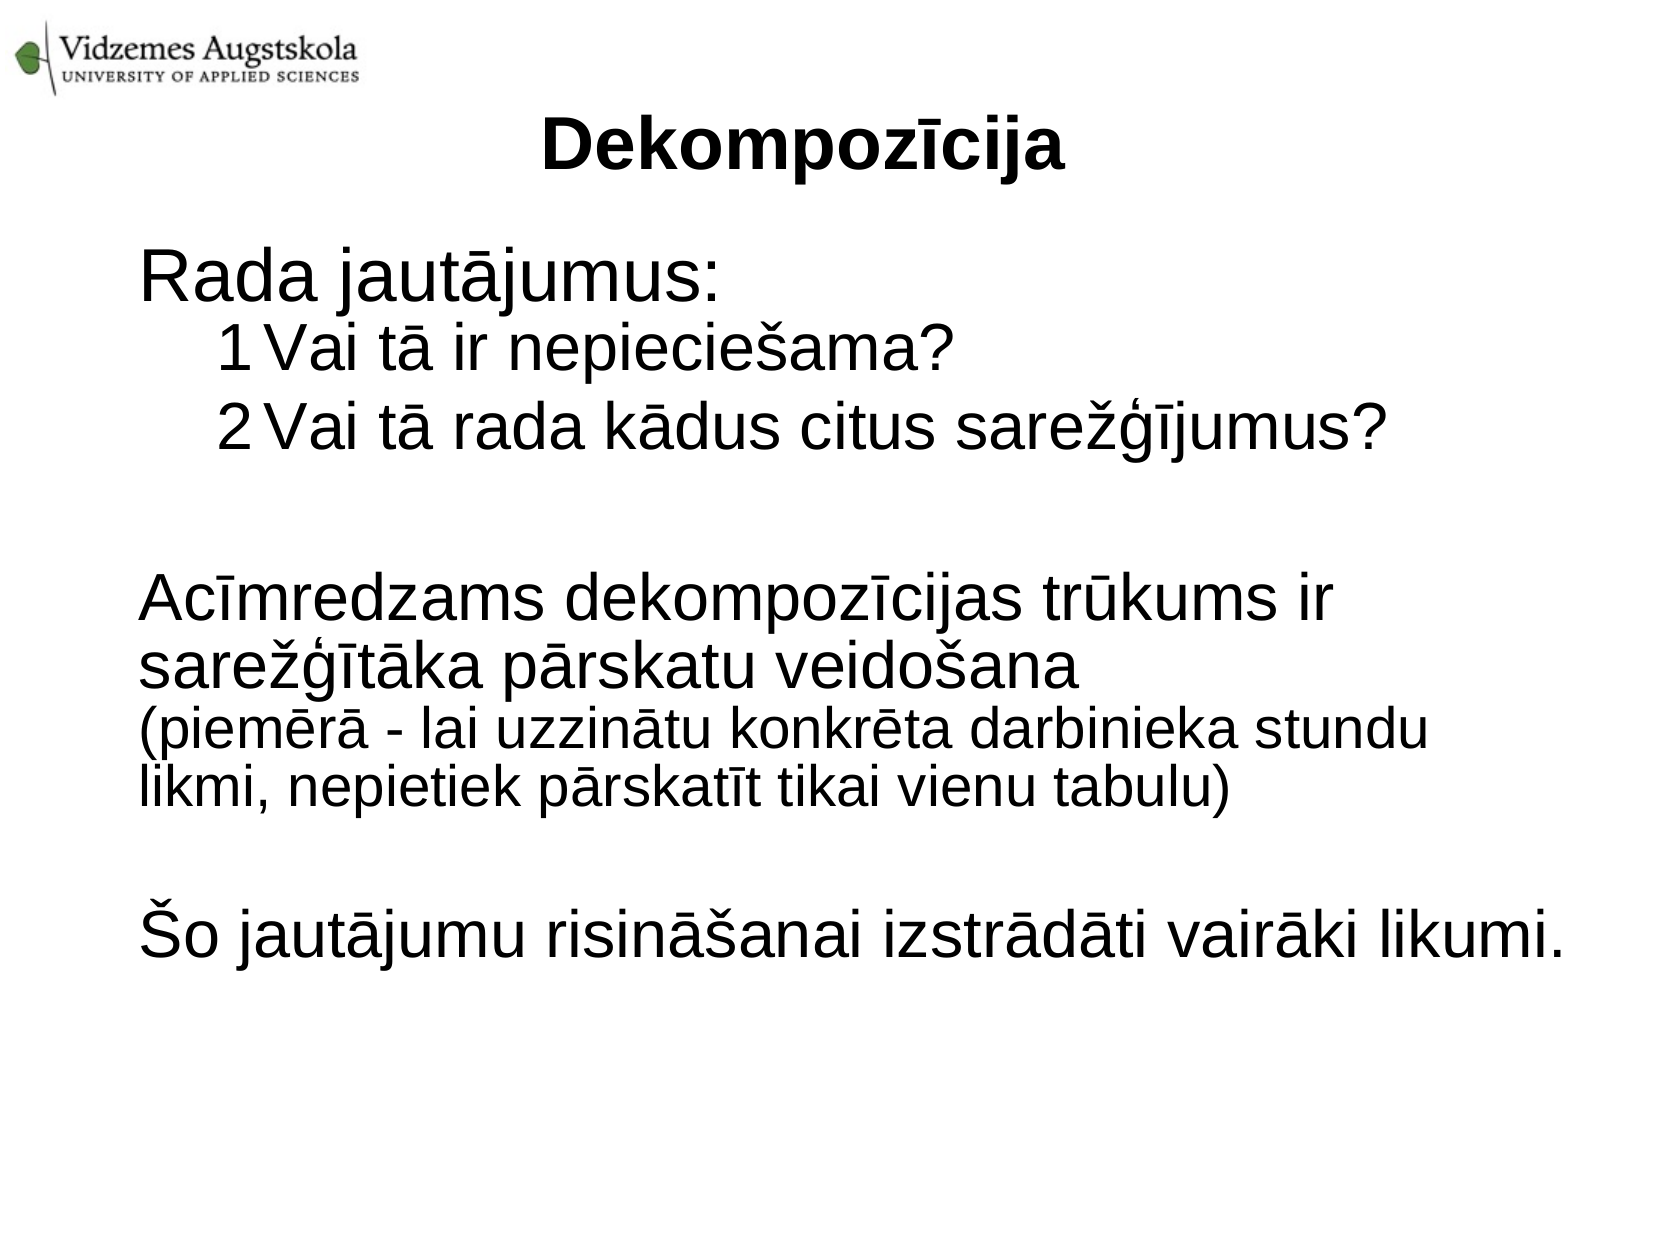

# Dekompozīcija
Rada jautājumus:
Vai tā ir nepieciešama?
Vai tā rada kādus citus sarežģījumus?
Acīmredzams dekompozīcijas trūkums ir sarežģītāka pārskatu veidošana
(piemērā - lai uzzinātu konkrēta darbinieka stundu likmi, nepietiek pārskatīt tikai vienu tabulu)
Šo jautājumu risināšanai izstrādāti vairāki likumi.